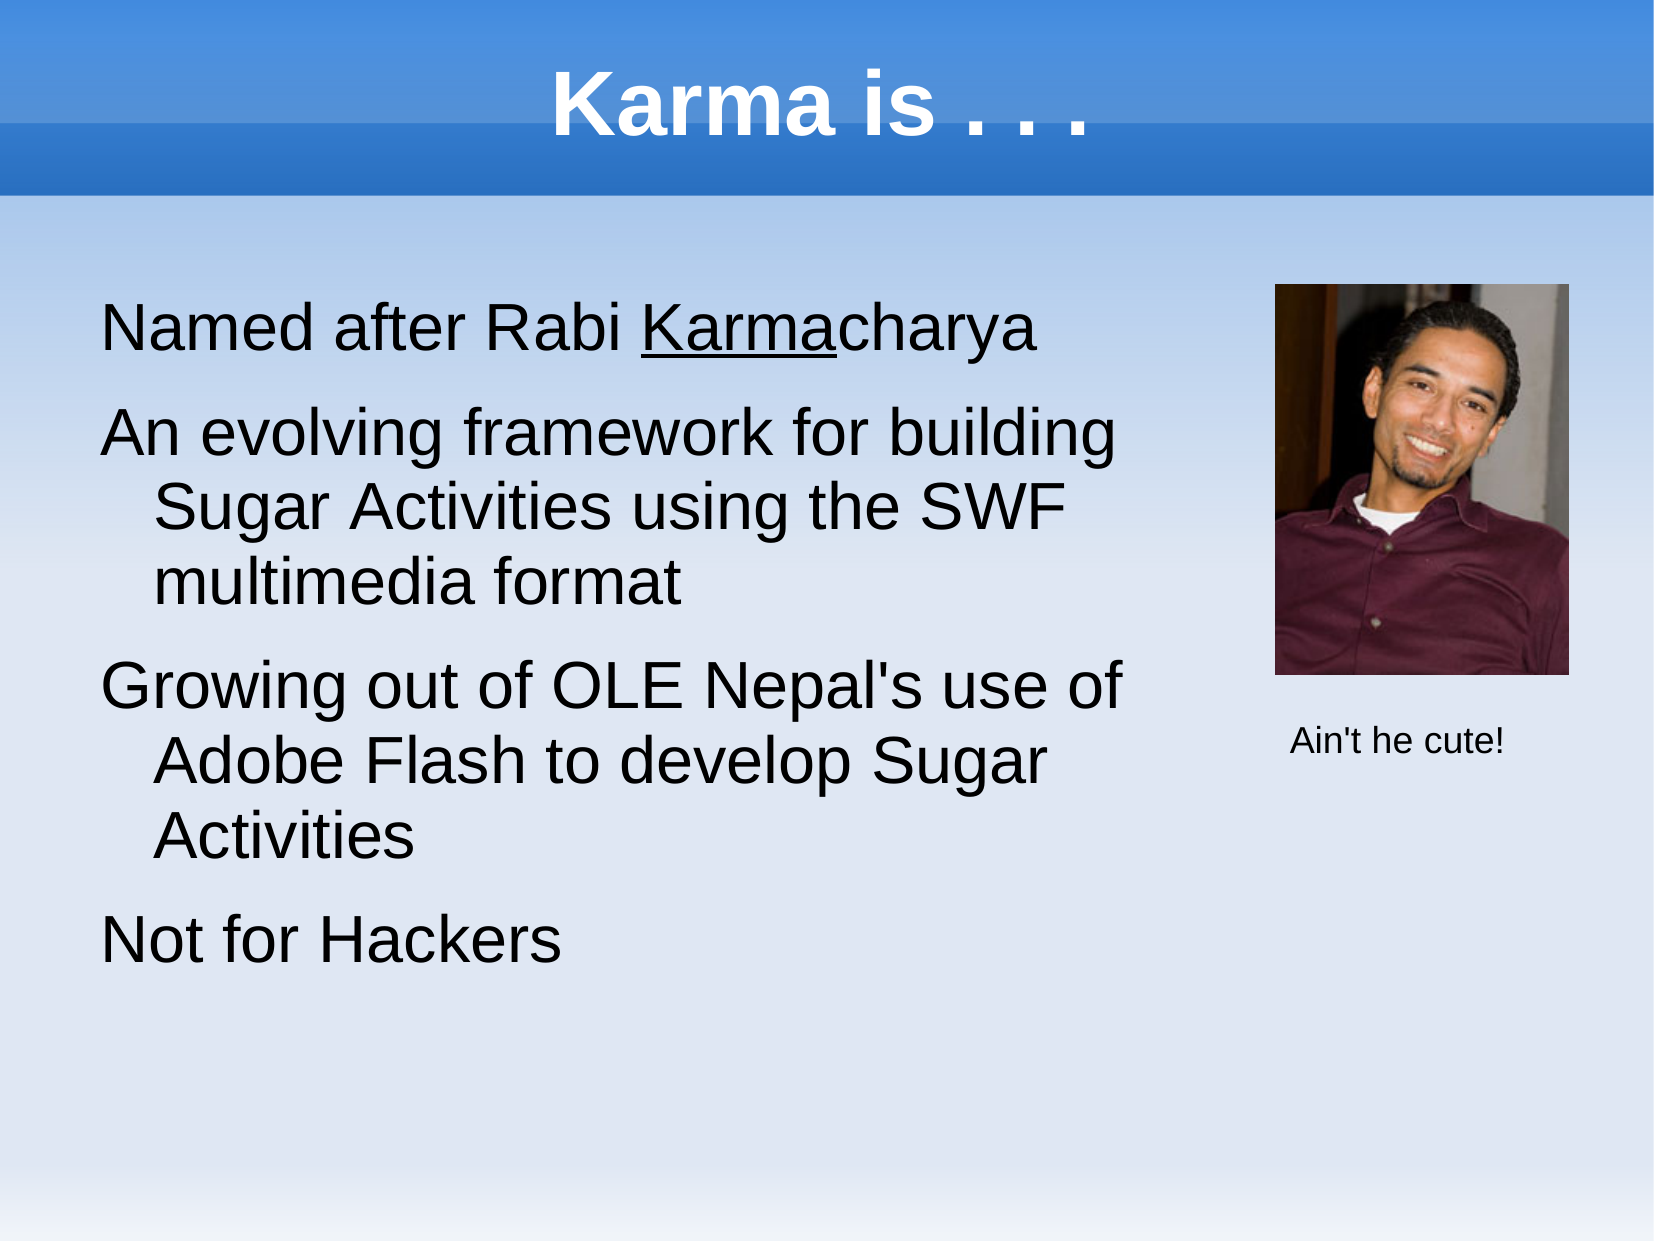

# Karma is . . .
Named after Rabi Karmacharya
An evolving framework for building Sugar Activities using the SWF multimedia format
Growing out of OLE Nepal's use of Adobe Flash to develop Sugar Activities
Not for Hackers
Ain't he cute!